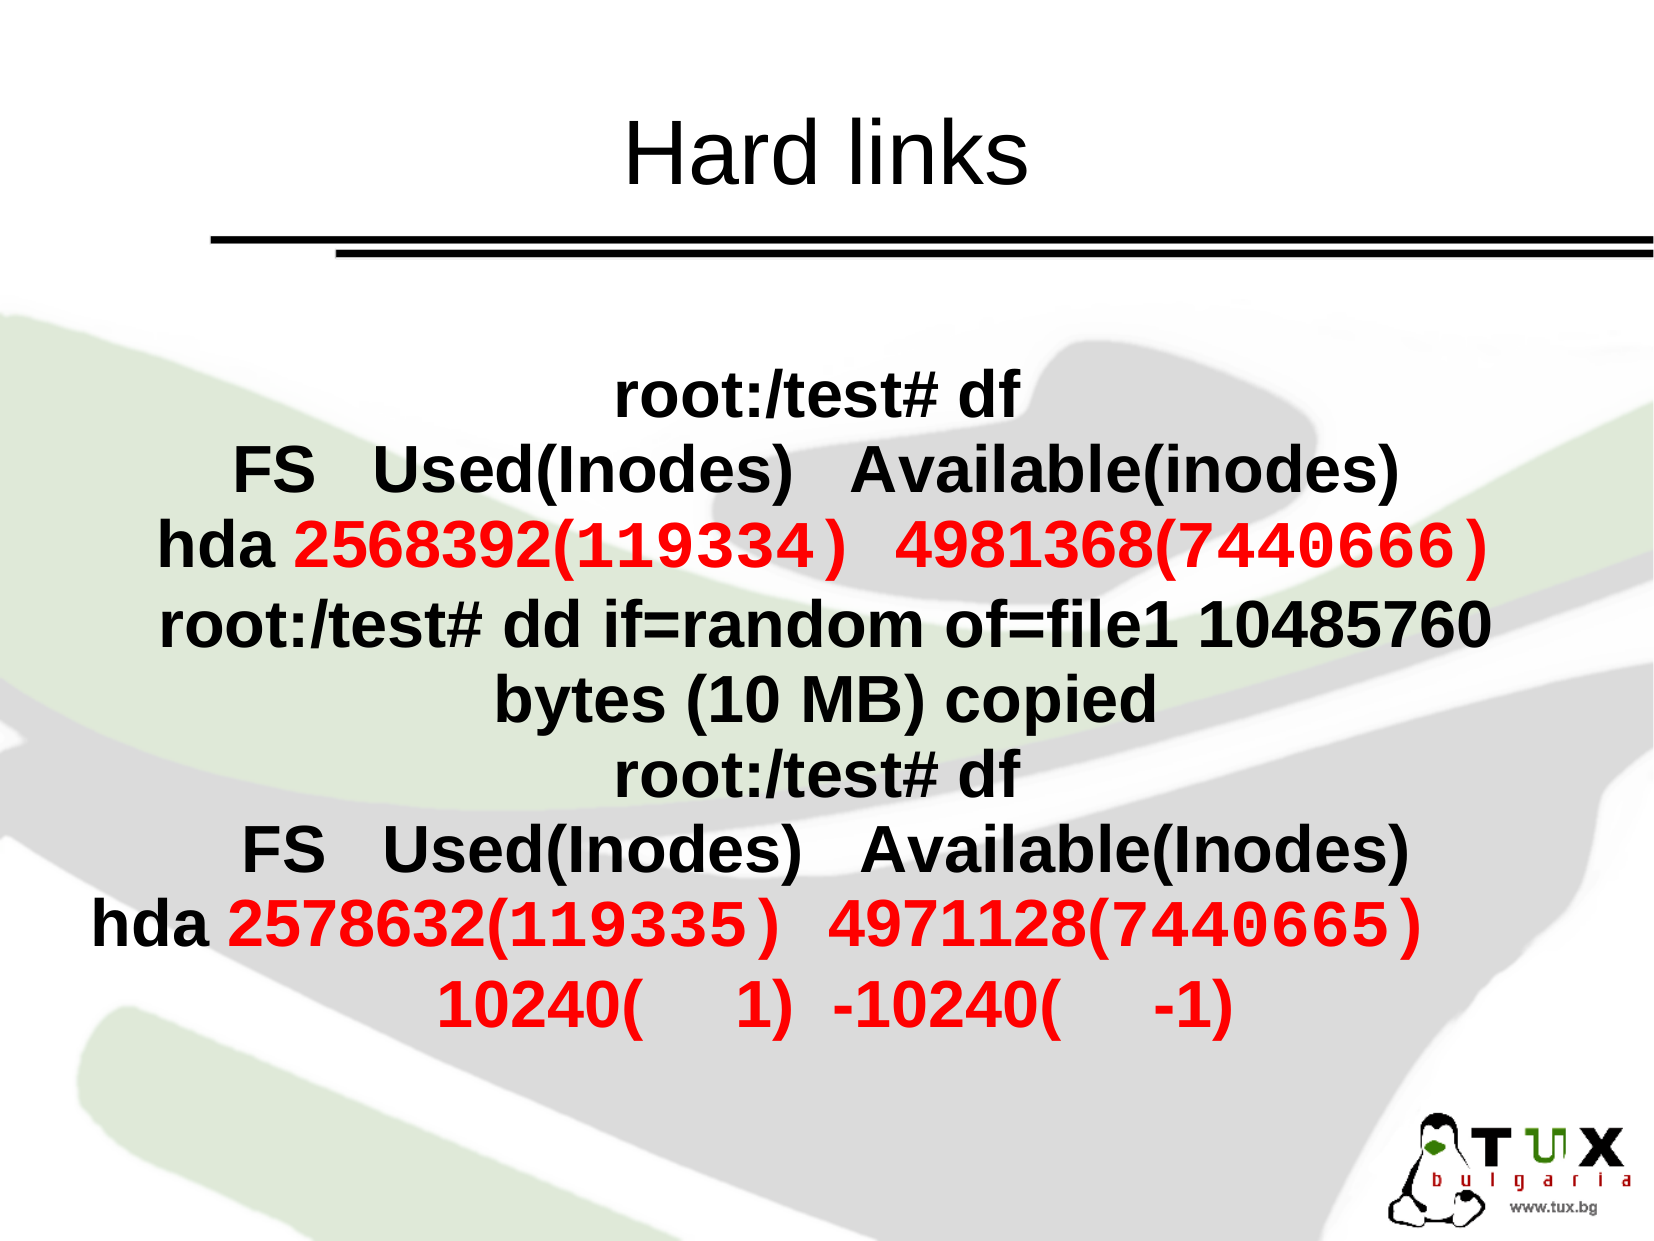

# Hard links
root:/test# df
FS Used(Inodes) Available(inodes)
hda 2568392(119334) 4981368(7440666)
root:/test# dd if=random of=file1 10485760 bytes (10 MB) copied
root:/test# df
FS Used(Inodes) Available(Inodes)
hda 2578632(119335) 4971128(7440665) 10240( 1) -10240( -1)